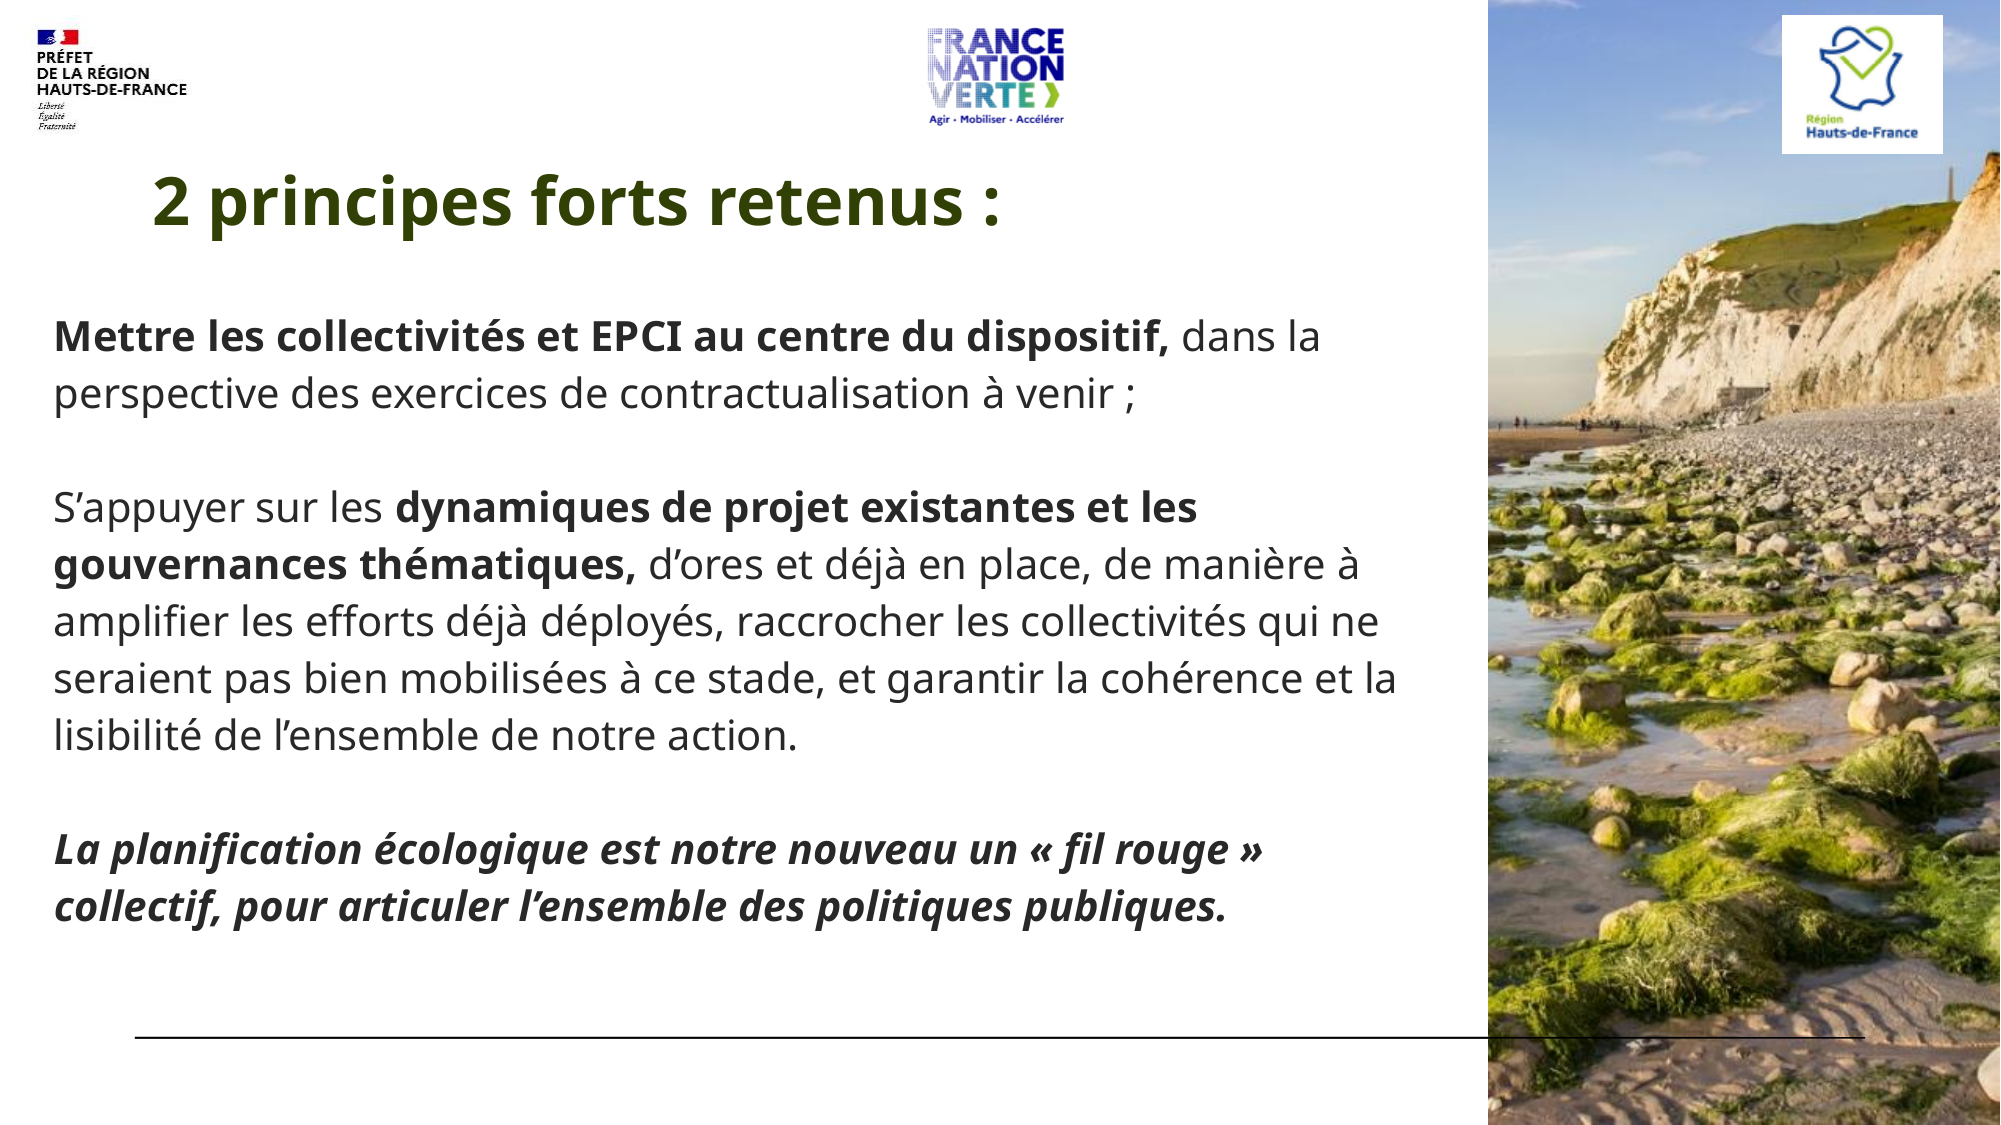

# 2 principes forts retenus :
Mettre les collectivités et EPCI au centre du dispositif, dans la perspective des exercices de contractualisation à venir ;
S’appuyer sur les dynamiques de projet existantes et les gouvernances thématiques, d’ores et déjà en place, de manière à amplifier les efforts déjà déployés, raccrocher les collectivités qui ne seraient pas bien mobilisées à ce stade, et garantir la cohérence et la lisibilité de l’ensemble de notre action.
La planification écologique est notre nouveau un « fil rouge » collectif, pour articuler l’ensemble des politiques publiques.